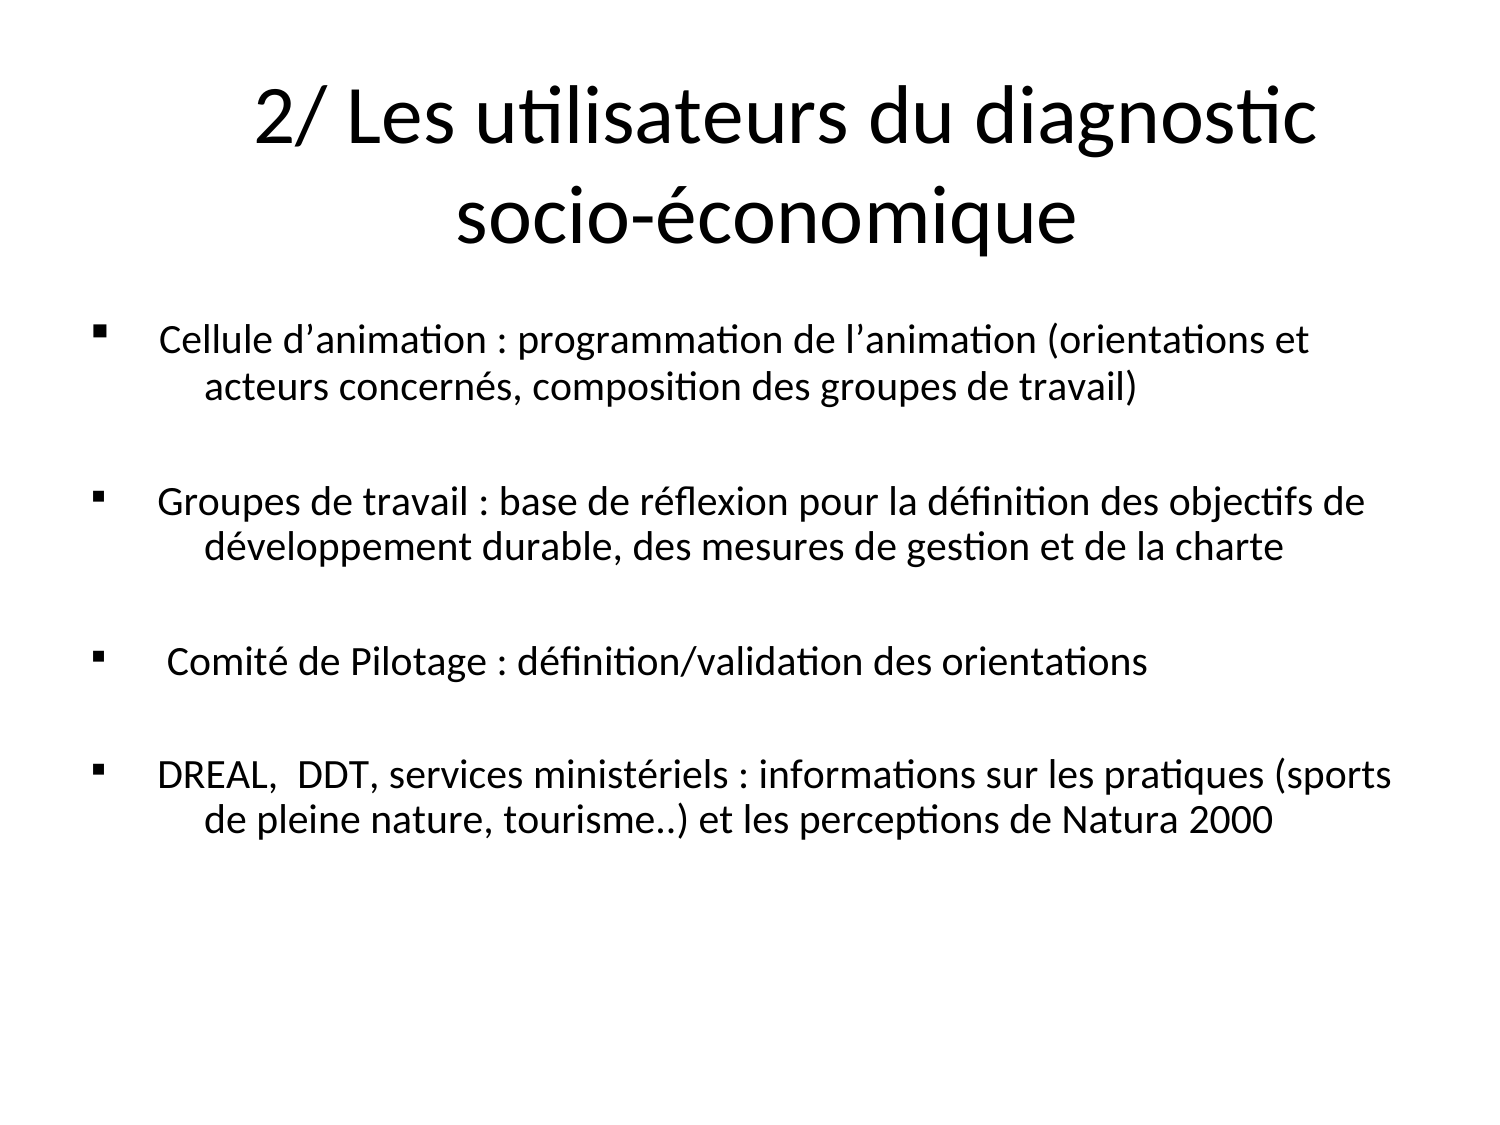

# 2/ Les utilisateurs du diagnostic socio-économique
 Cellule d’animation : programmation de l’animation (orientations et acteurs concernés, composition des groupes de travail)
 Groupes de travail : base de réflexion pour la définition des objectifs de développement durable, des mesures de gestion et de la charte
 Comité de Pilotage : définition/validation des orientations
 DREAL, DDT, services ministériels : informations sur les pratiques (sports de pleine nature, tourisme..) et les perceptions de Natura 2000